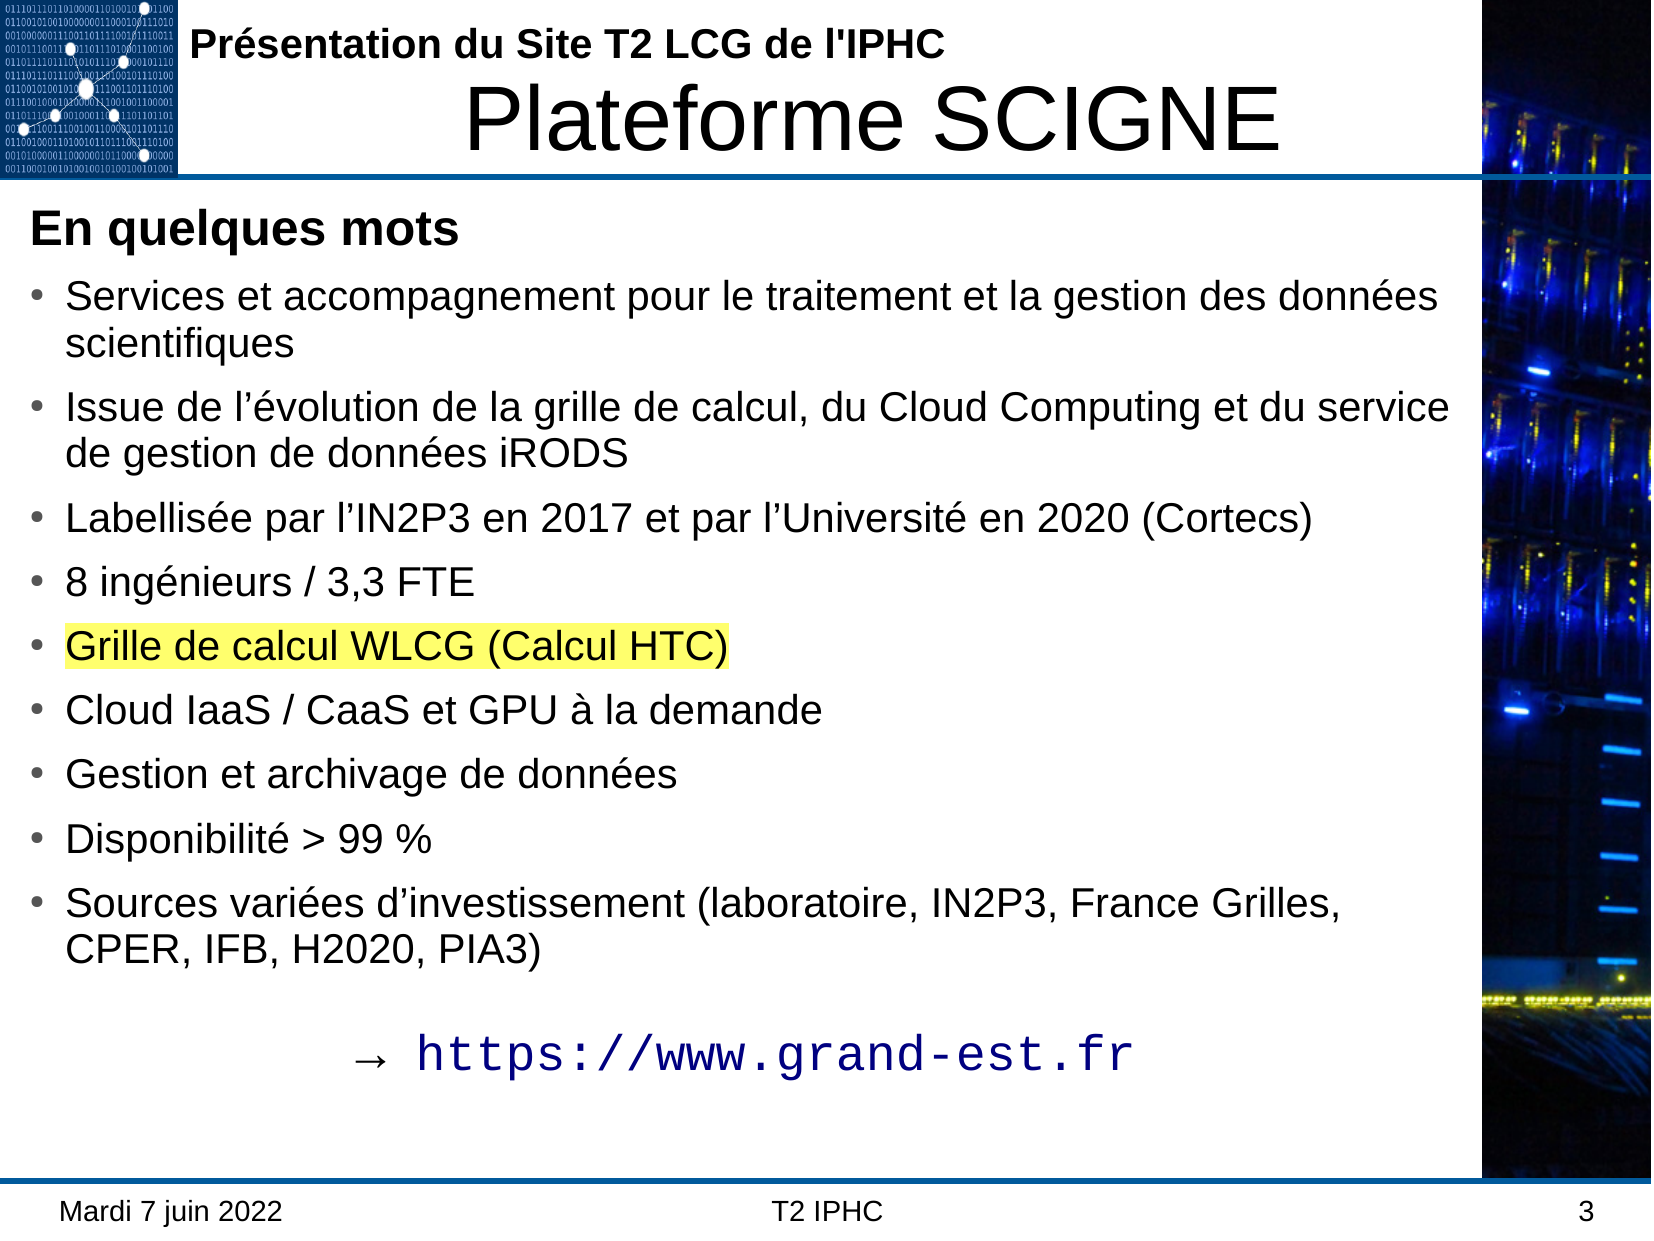

# Plateforme SCIGNE
En quelques mots
Services et accompagnement pour le traitement et la gestion des données scientifiques
Issue de l’évolution de la grille de calcul, du Cloud Computing et du service de gestion de données iRODS
Labellisée par l’IN2P3 en 2017 et par l’Université en 2020 (Cortecs)
8 ingénieurs / 3,3 FTE
Grille de calcul WLCG (Calcul HTC)
Cloud IaaS / CaaS et GPU à la demande
Gestion et archivage de données
Disponibilité > 99 %
Sources variées d’investissement (laboratoire, IN2P3, France Grilles, CPER, IFB, H2020, PIA3)
→ https://www.grand-est.fr
30 juin 2016
T2 IPHC
3